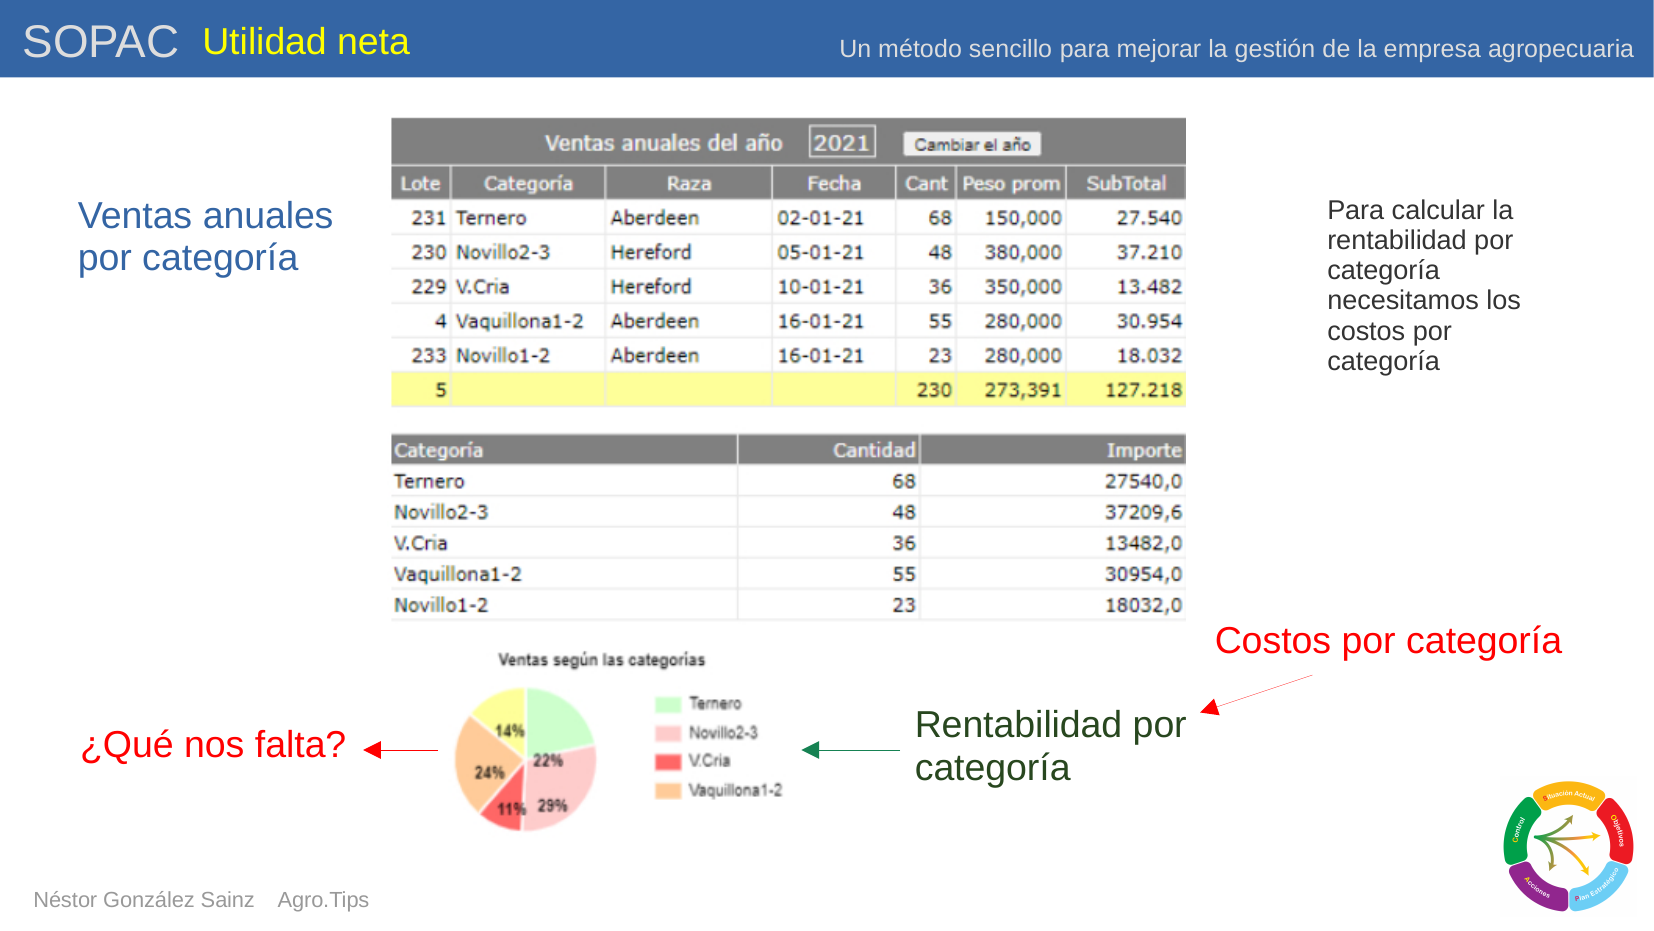

Utilidad neta
Ventas anuales por categoría
Para calcular la rentabilidad por categoría necesitamos los costos por categoría
Costos por categoría
Rentabilidad por categoría
¿Qué nos falta?